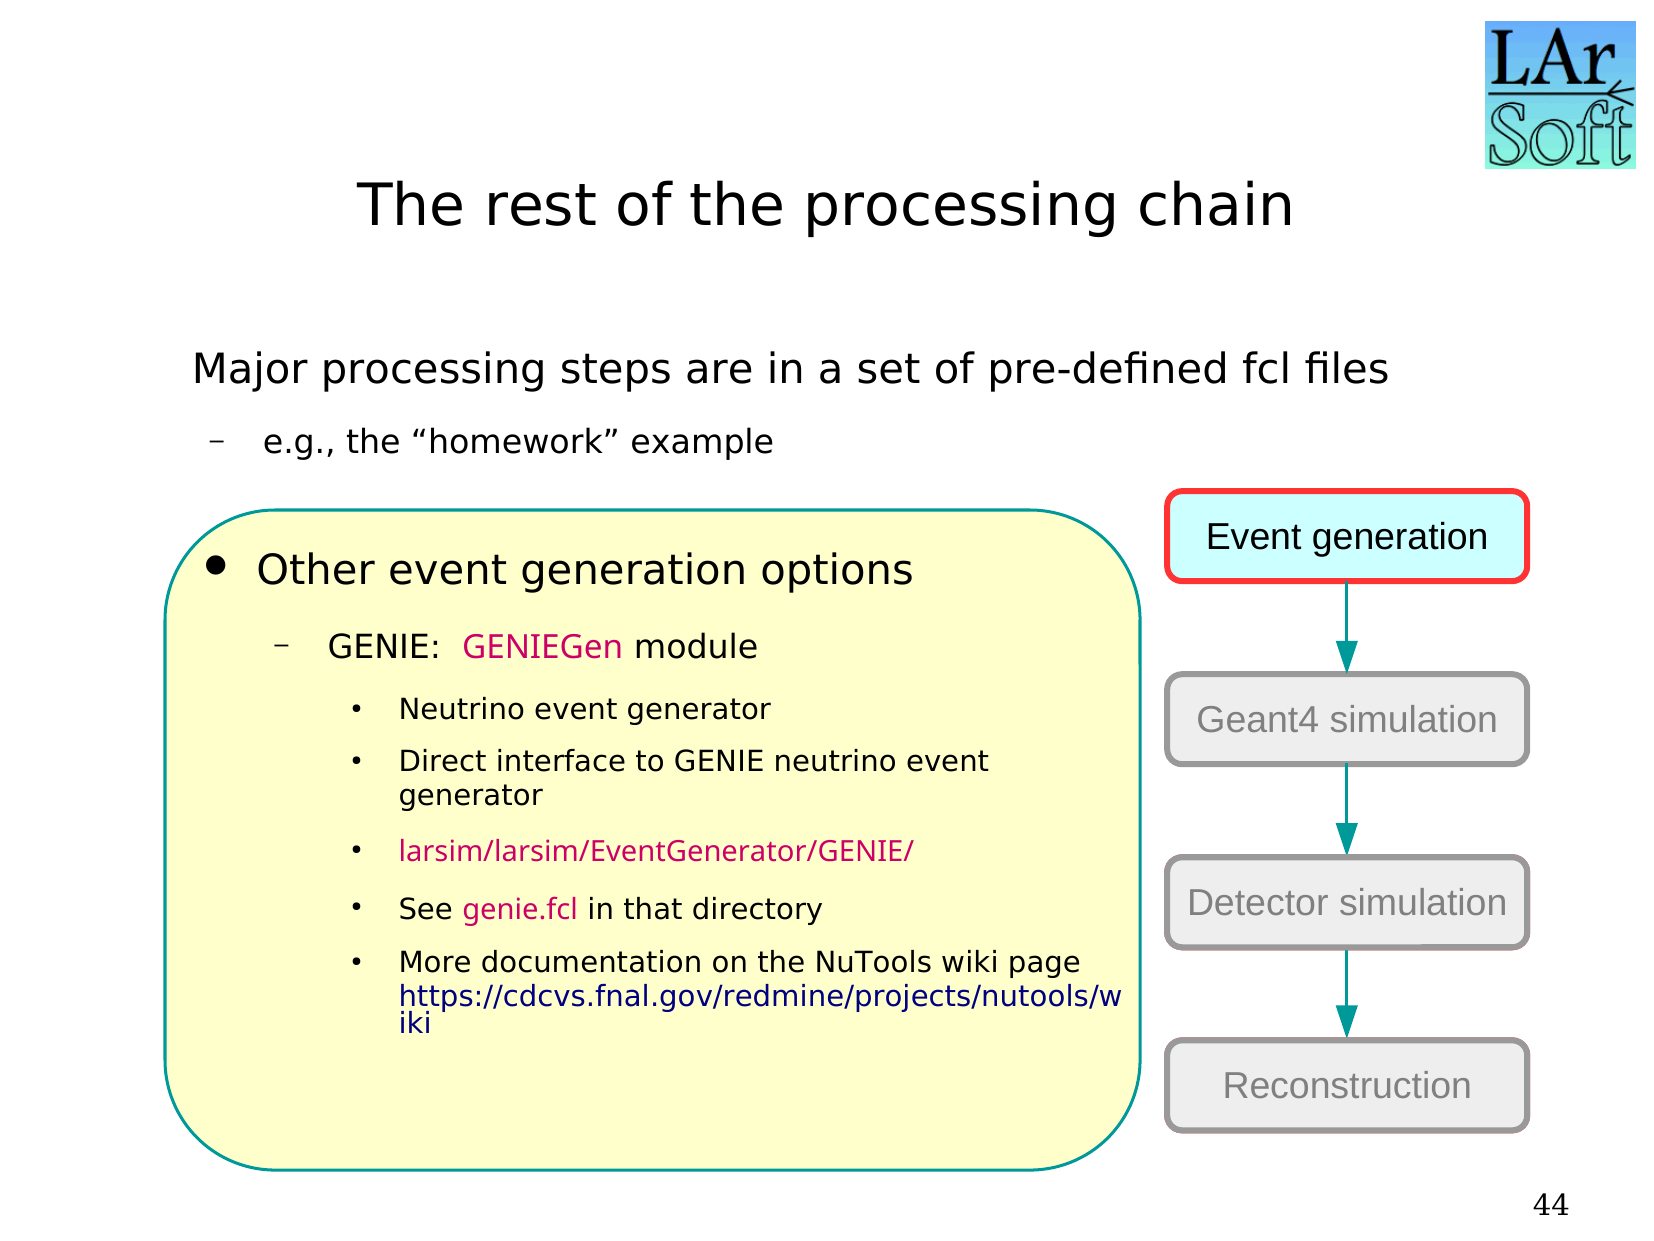

# The rest of the processing chain
Major processing steps are in a set of pre-defined fcl files
e.g., the “homework” example
Event generation
Other event generation options
GENIE: GENIEGen module
Neutrino event generator
Direct interface to GENIE neutrino event generator
larsim/larsim/EventGenerator/GENIE/
See genie.fcl in that directory
More documentation on the NuTools wiki page	https://cdcvs.fnal.gov/redmine/projects/nutools/wiki
Geant4 simulation
Detector simulation
Detector simulation
Reconstruction
Reconstruction
44